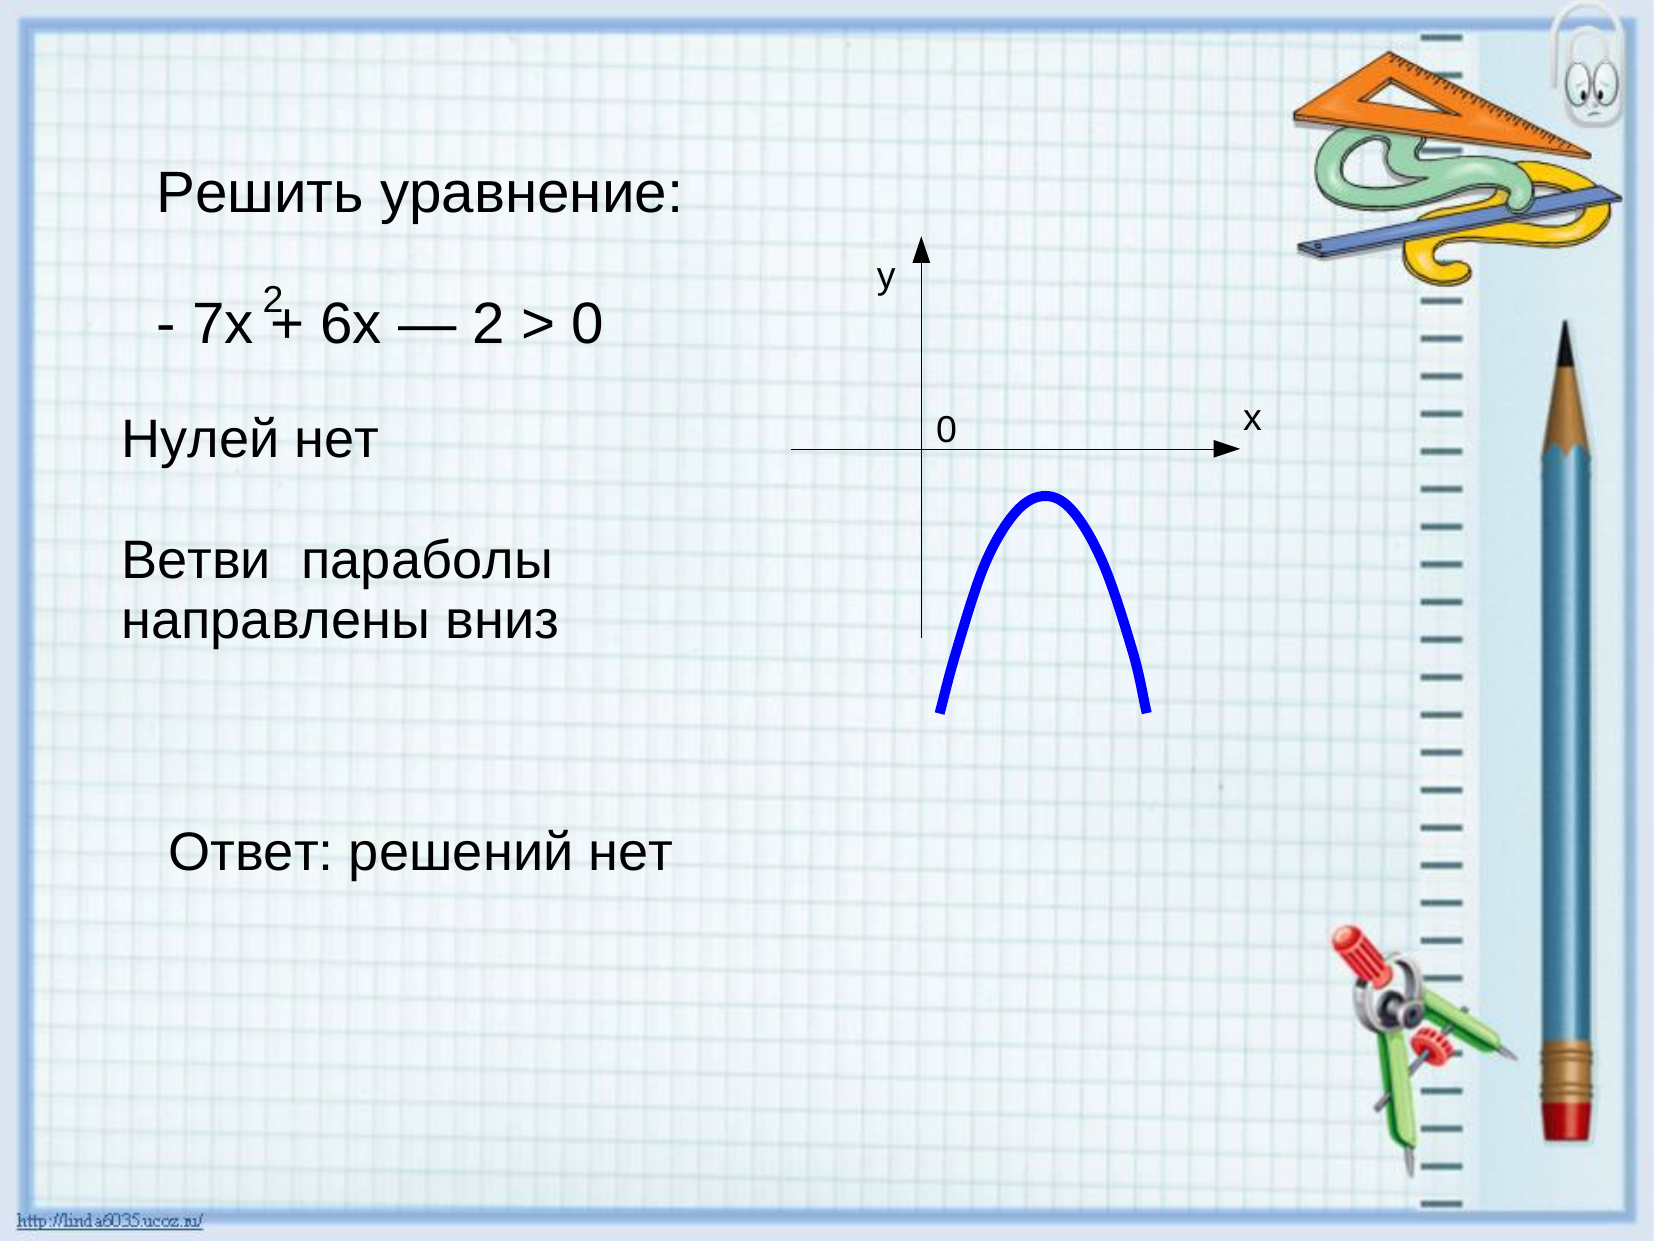

#
Решить уравнение:
- 7х + 6х — 2 > 0
у
2
х
Нулей нет
Ветви параболы
направлены вниз
0
Ответ: решений нет